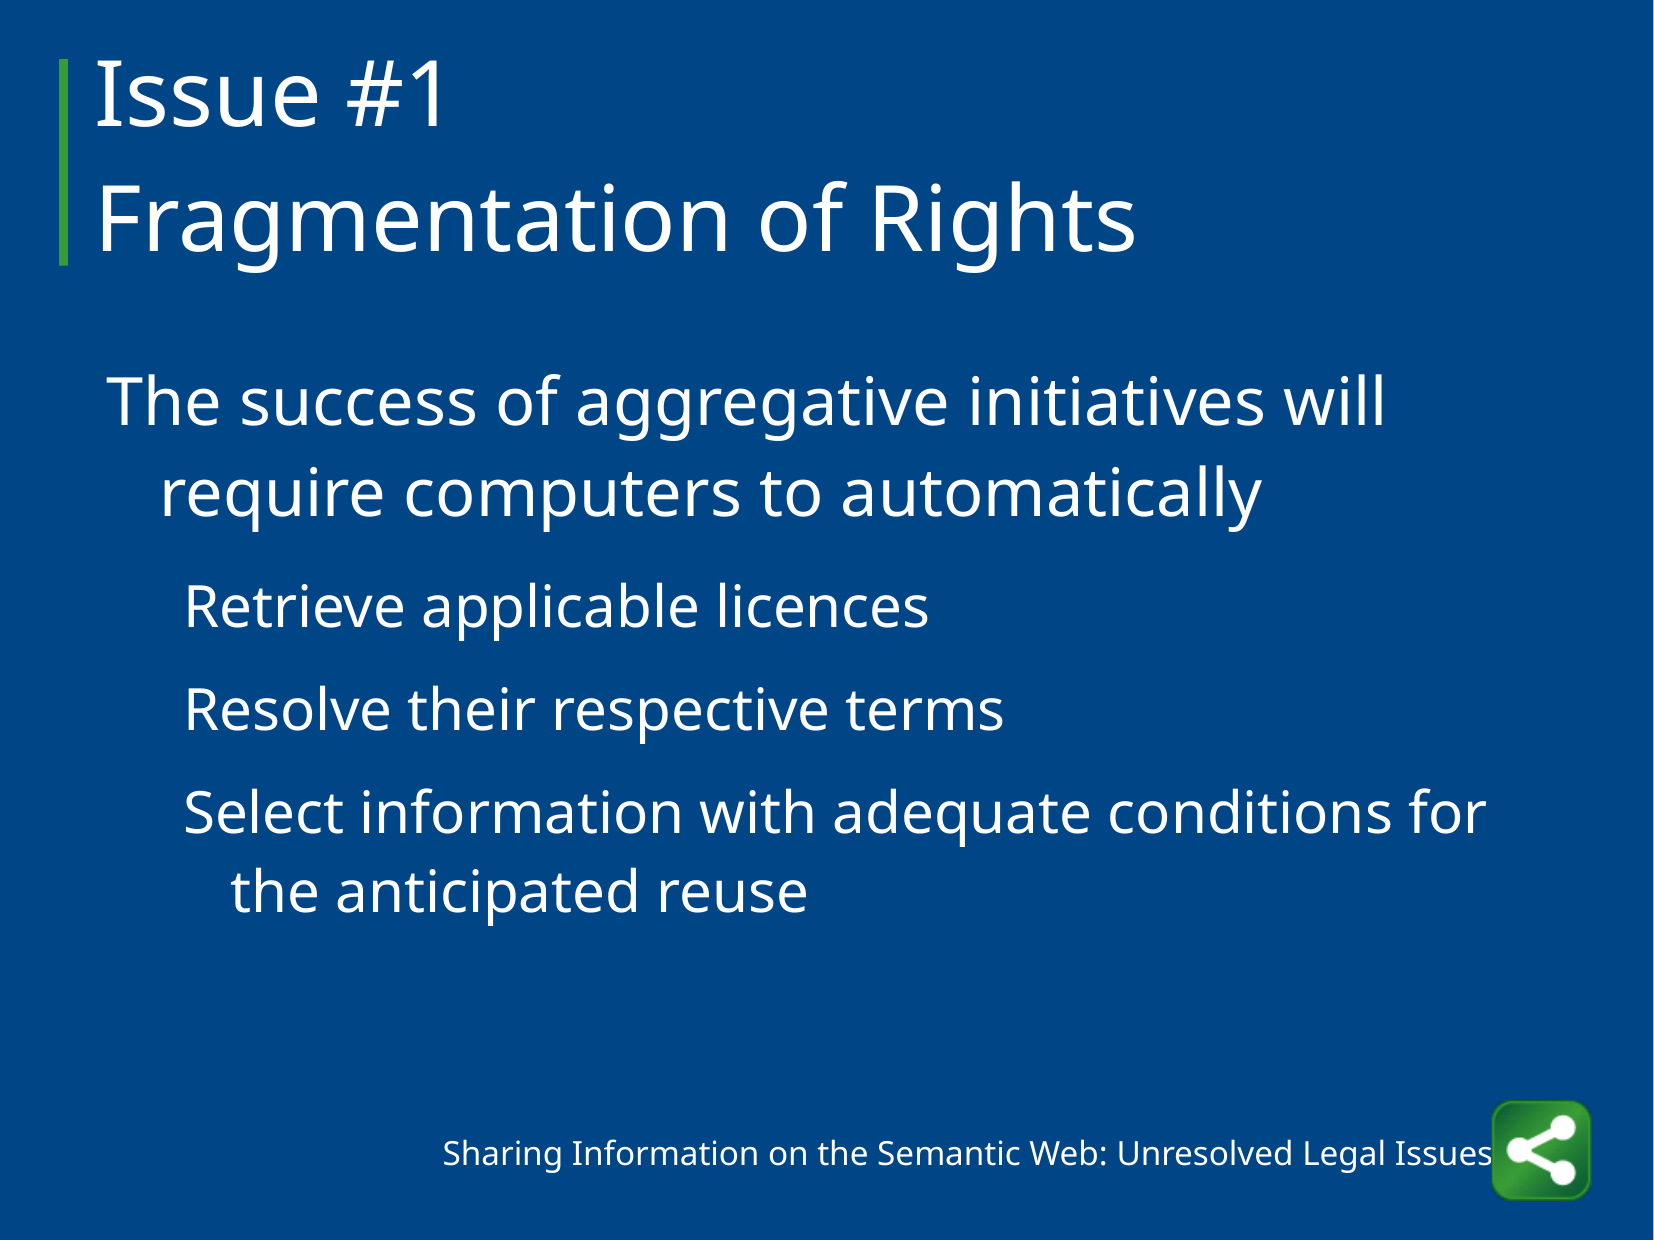

# Issue #1 Fragmentation of Rights
The success of aggregative initiatives will require computers to automatically
Retrieve applicable licences
Resolve their respective terms
Select information with adequate conditions for the anticipated reuse